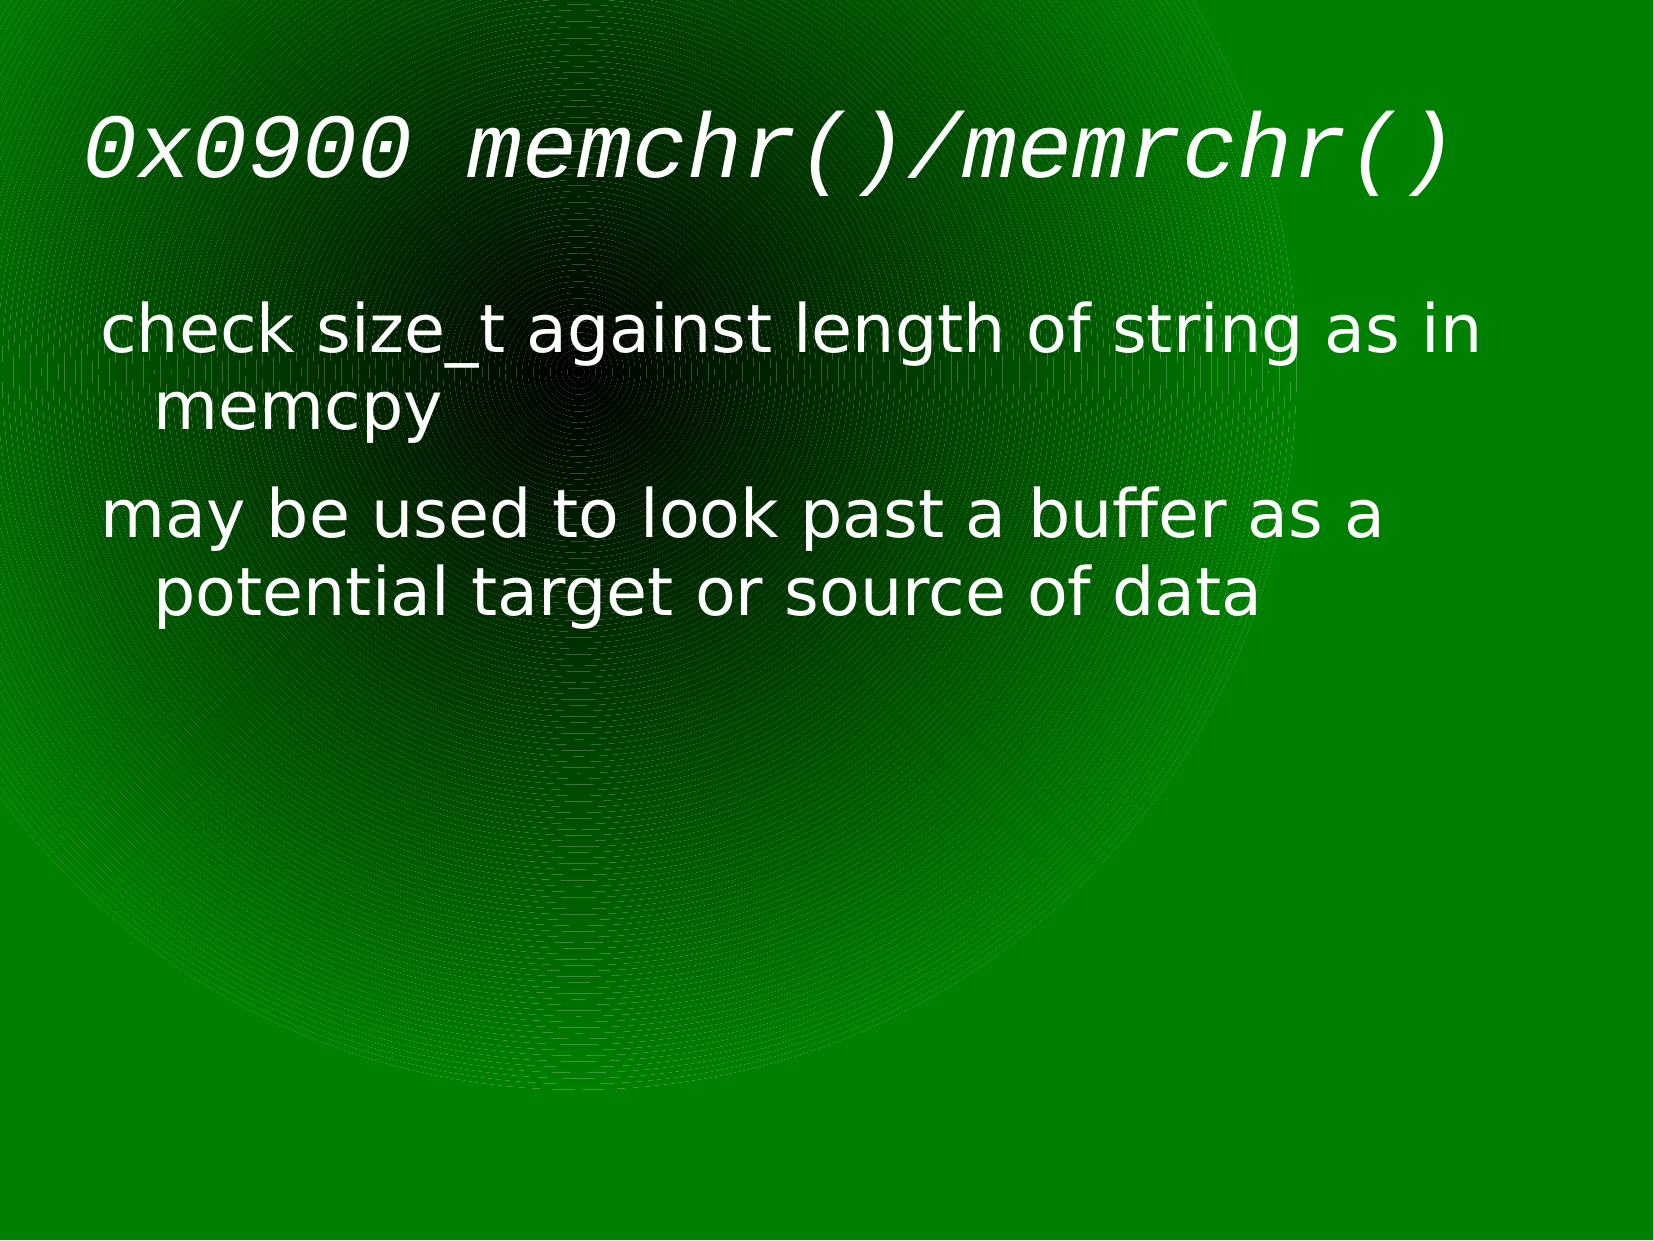

# 0x0900 memchr()/memrchr()
check size_t against length of string as in memcpy
may be used to look past a buffer as a potential target or source of data